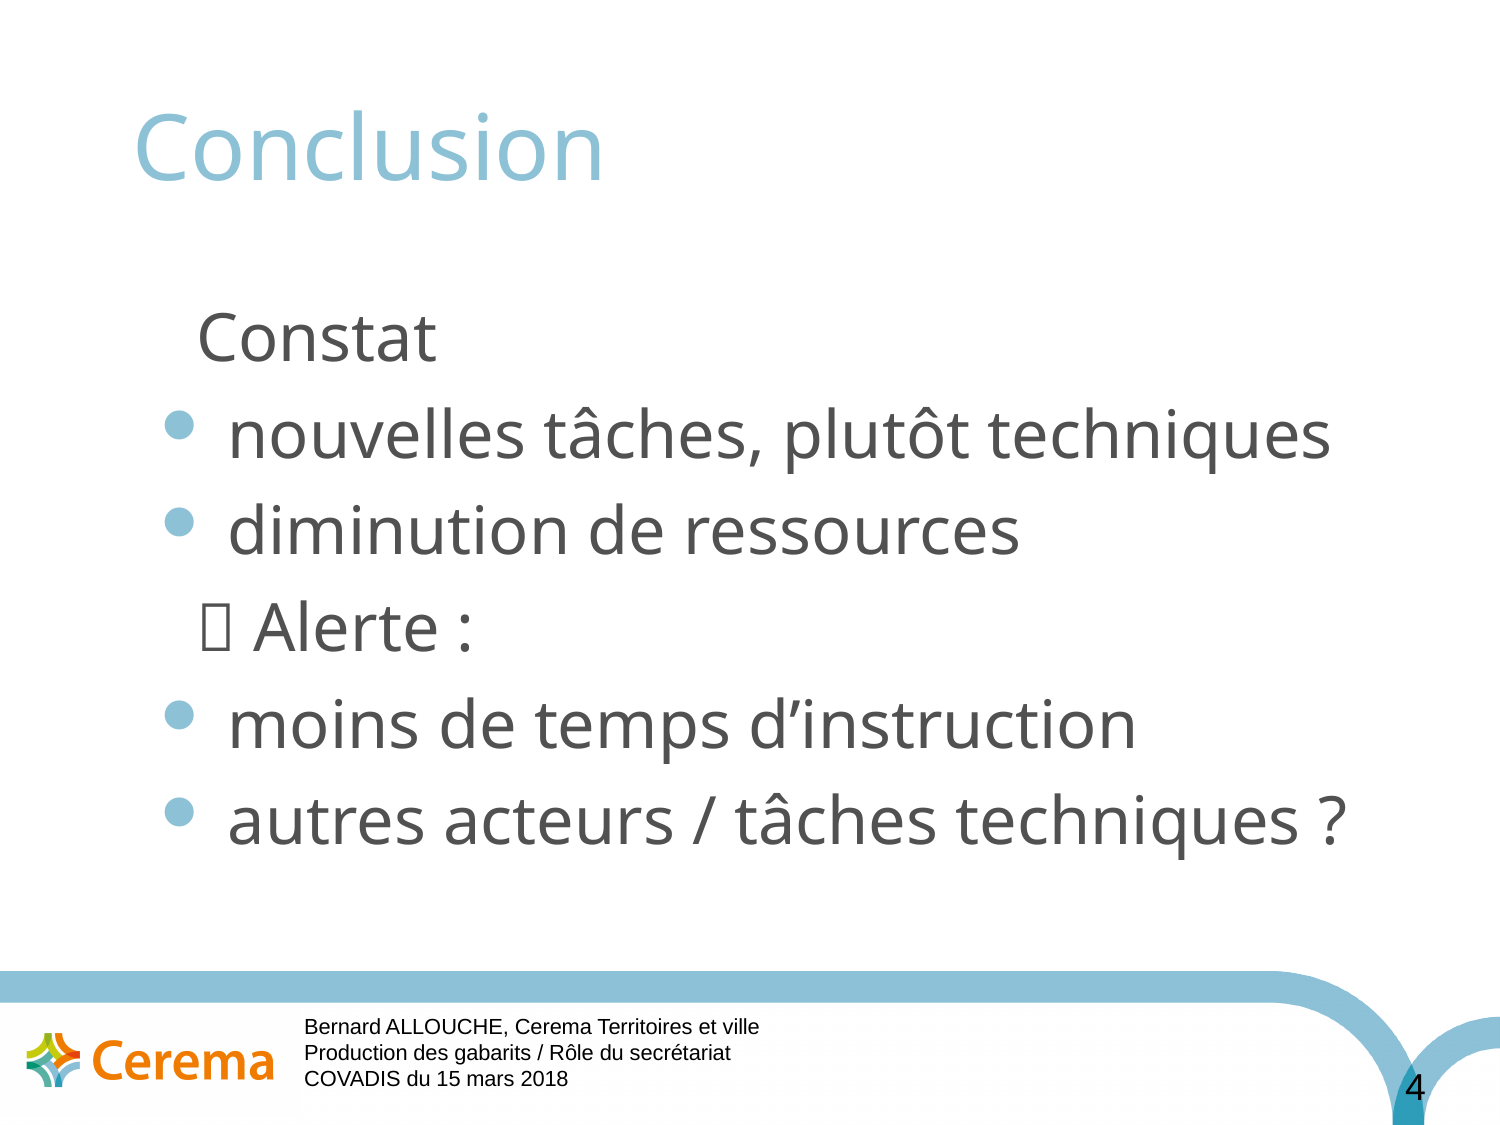

Conclusion
Constat
 nouvelles tâches, plutôt techniques
 diminution de ressources
 Alerte :
 moins de temps d’instruction
 autres acteurs / tâches techniques ?
Bernard ALLOUCHE, Cerema Territoires et ville
Production des gabarits / Rôle du secrétariat
COVADIS du 15 mars 2018